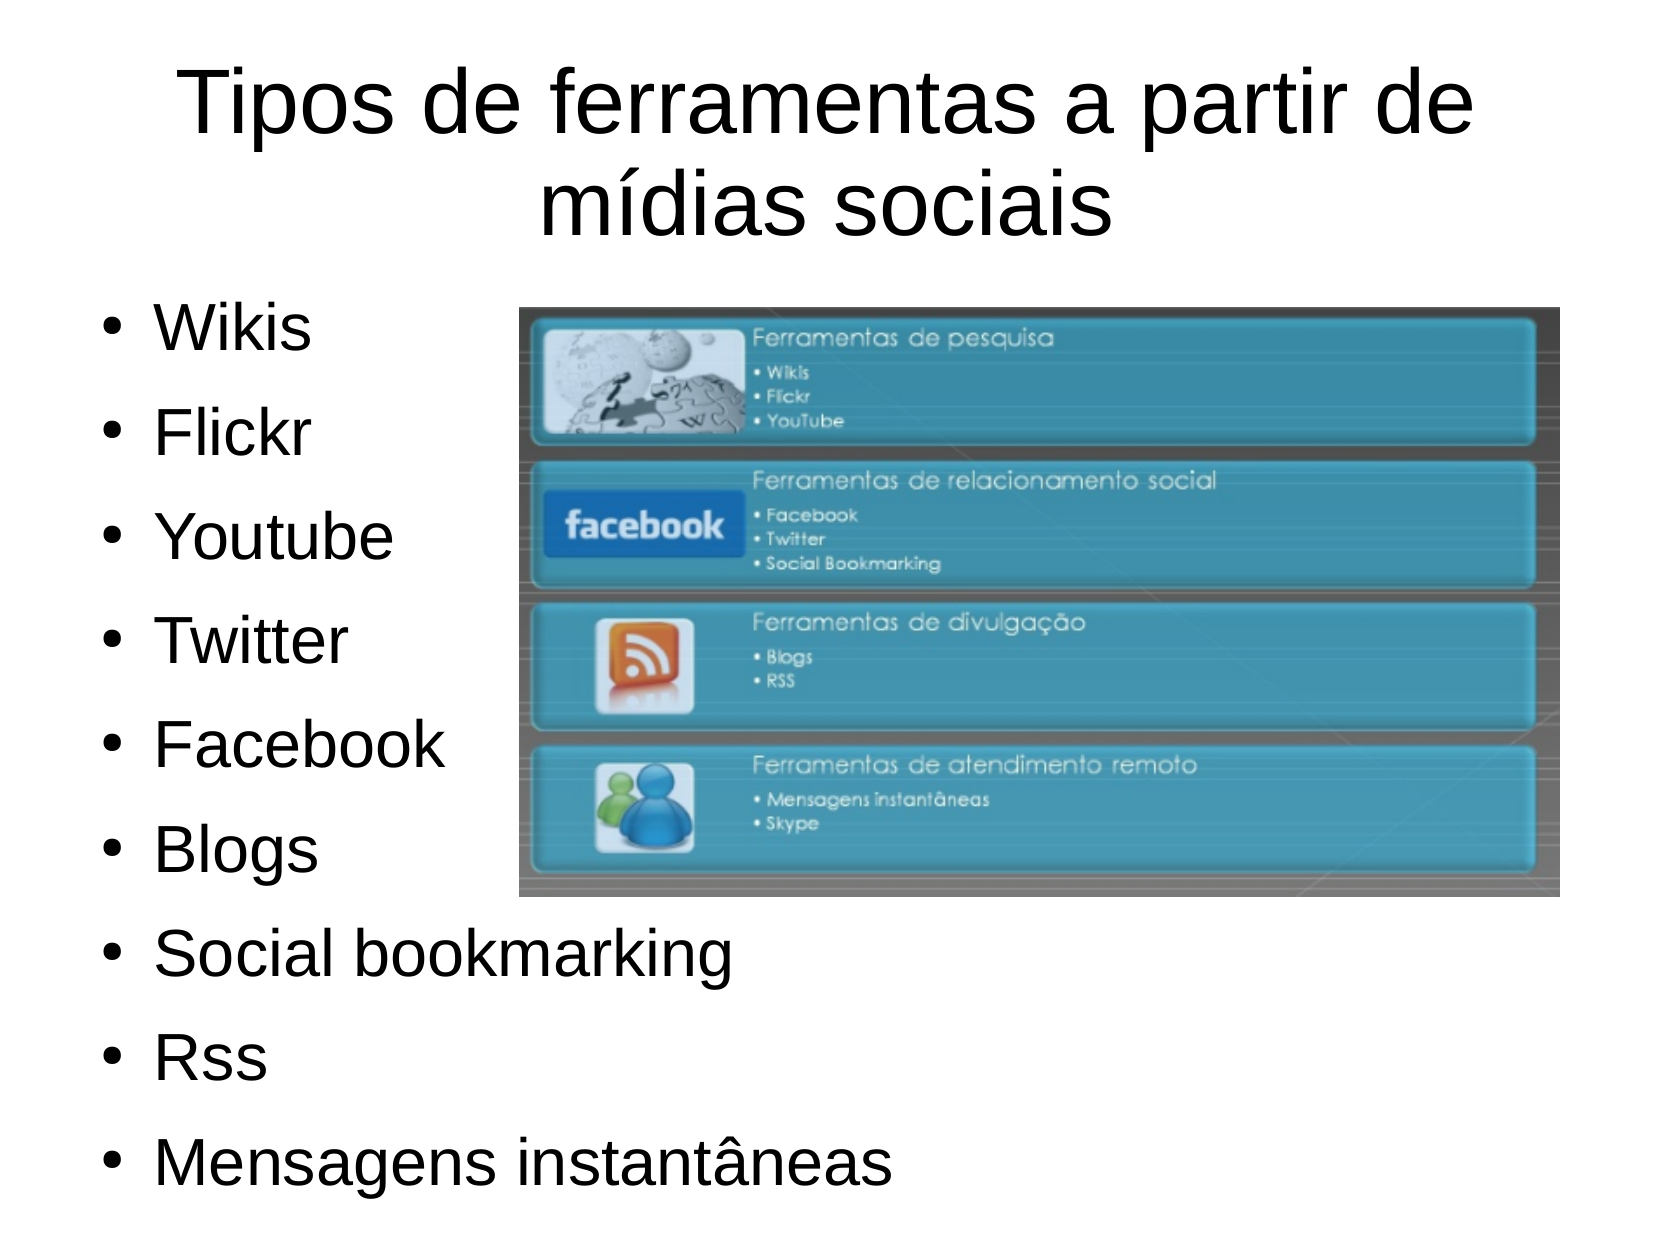

# Tipos de ferramentas a partir de mídias sociais
Wikis
Flickr
Youtube
Twitter
Facebook
Blogs
Social bookmarking
Rss
Mensagens instantâneas